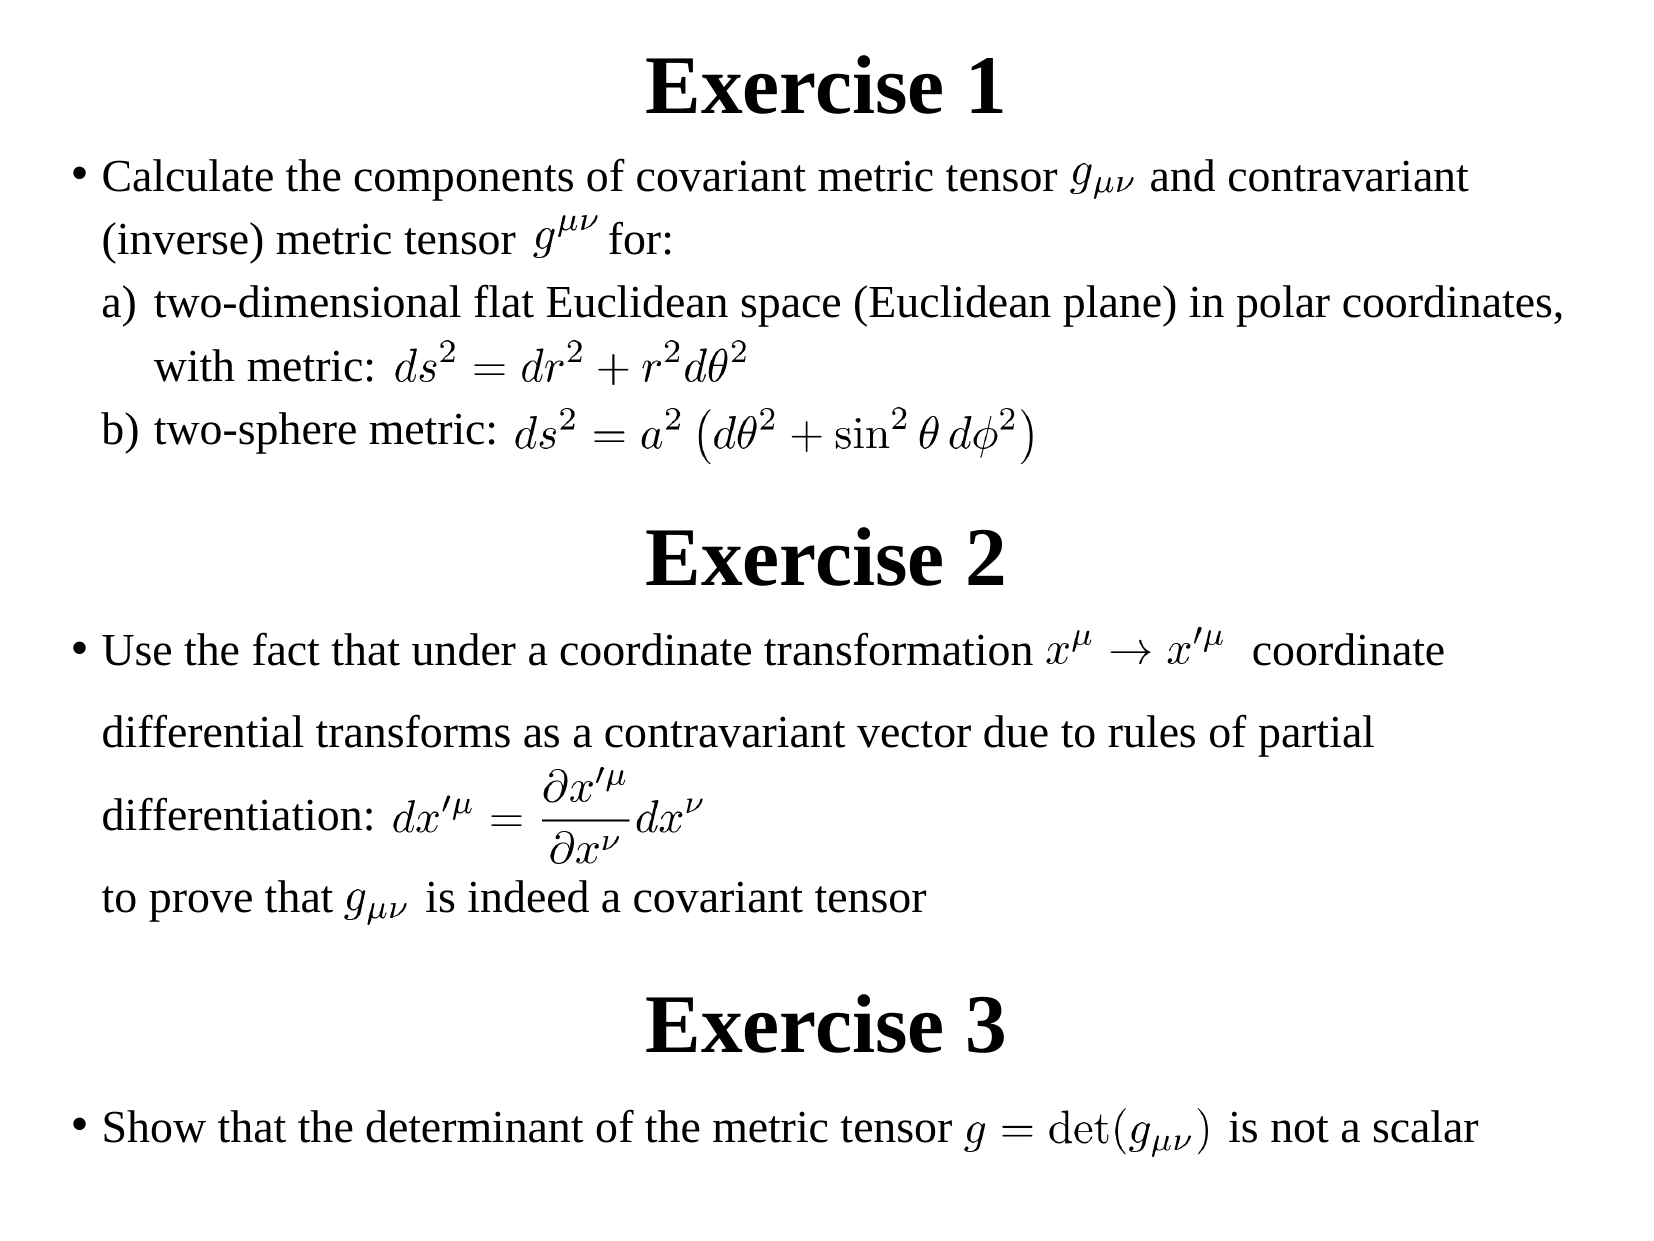

Exercise 1
Calculate the components of covariant metric tensor and contravariant (inverse) metric tensor for:
two-dimensional flat Euclidean space (Euclidean plane) in polar coordinates, with metric:
two-sphere metric:
Exercise 2
# Use the fact that under a coordinate transformation coordinate differential transforms as a contravariant vector due to rules of partial differentiation:
to prove that is indeed a covariant tensor
Exercise 3
Show that the determinant of the metric tensor is not a scalar